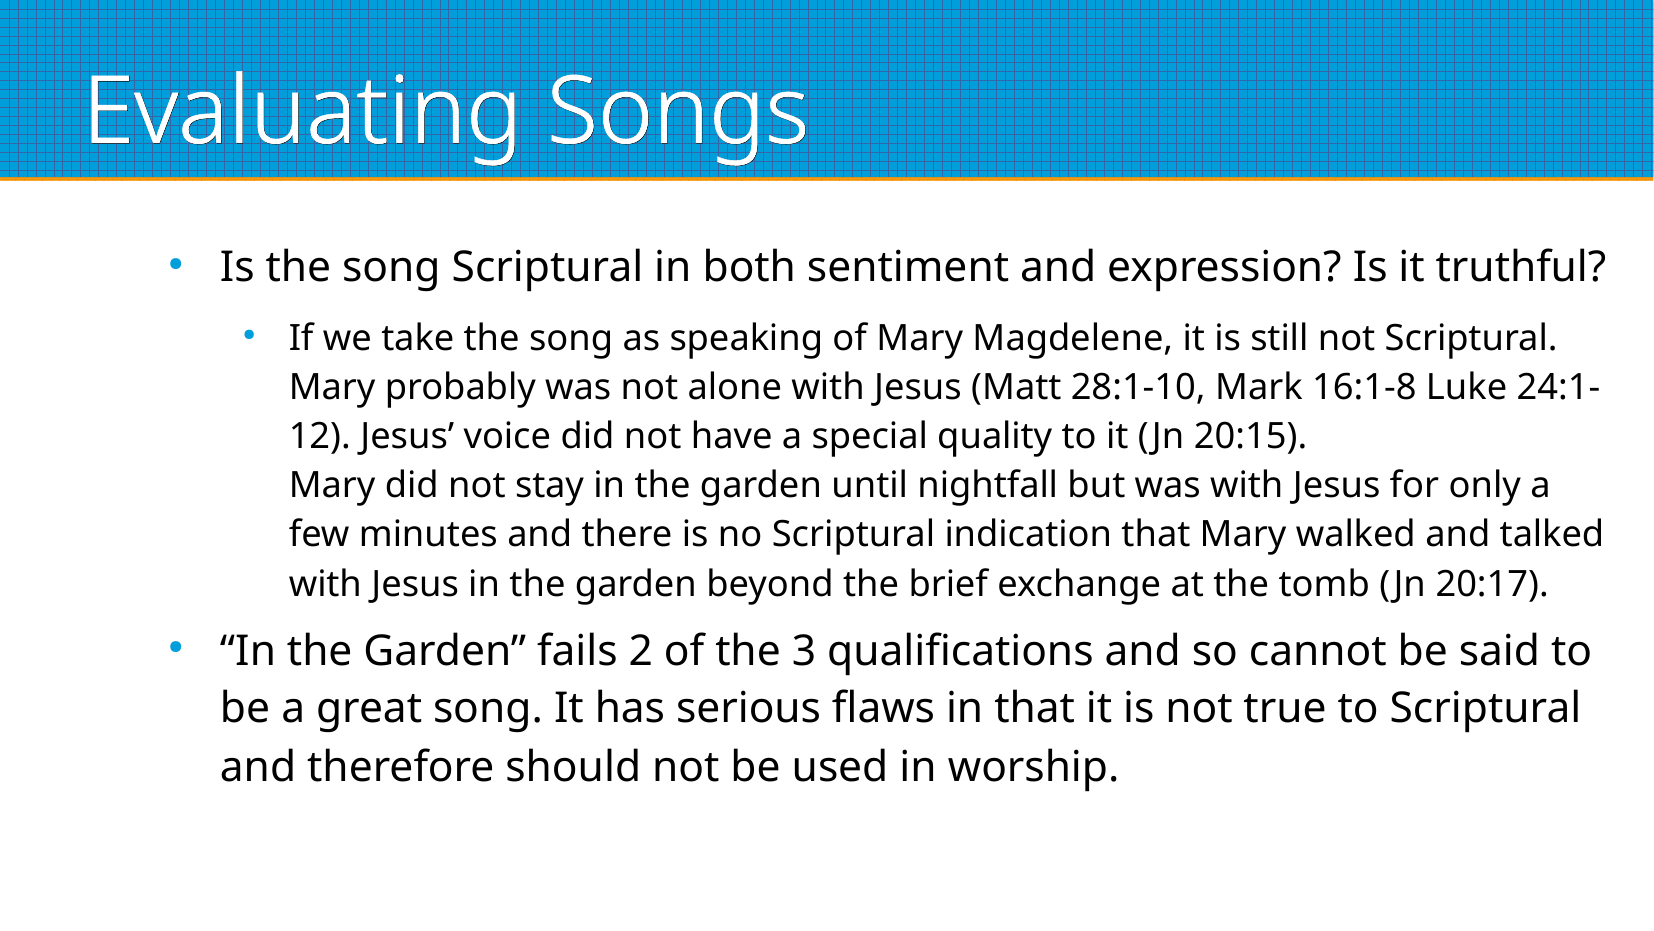

# Evaluating Songs
Is the song Scriptural in both sentiment and expression? Is it truthful?
If we take the song as speaking of Mary Magdelene, it is still not Scriptural.
Mary probably was not alone with Jesus (Matt 28:1-10, Mark 16:1-8 Luke 24:1-12). Jesus’ voice did not have a special quality to it (Jn 20:15).
Mary did not stay in the garden until nightfall but was with Jesus for only a few minutes and there is no Scriptural indication that Mary walked and talked with Jesus in the garden beyond the brief exchange at the tomb (Jn 20:17).
“In the Garden” fails 2 of the 3 qualifications and so cannot be said to be a great song. It has serious flaws in that it is not true to Scriptural and therefore should not be used in worship.